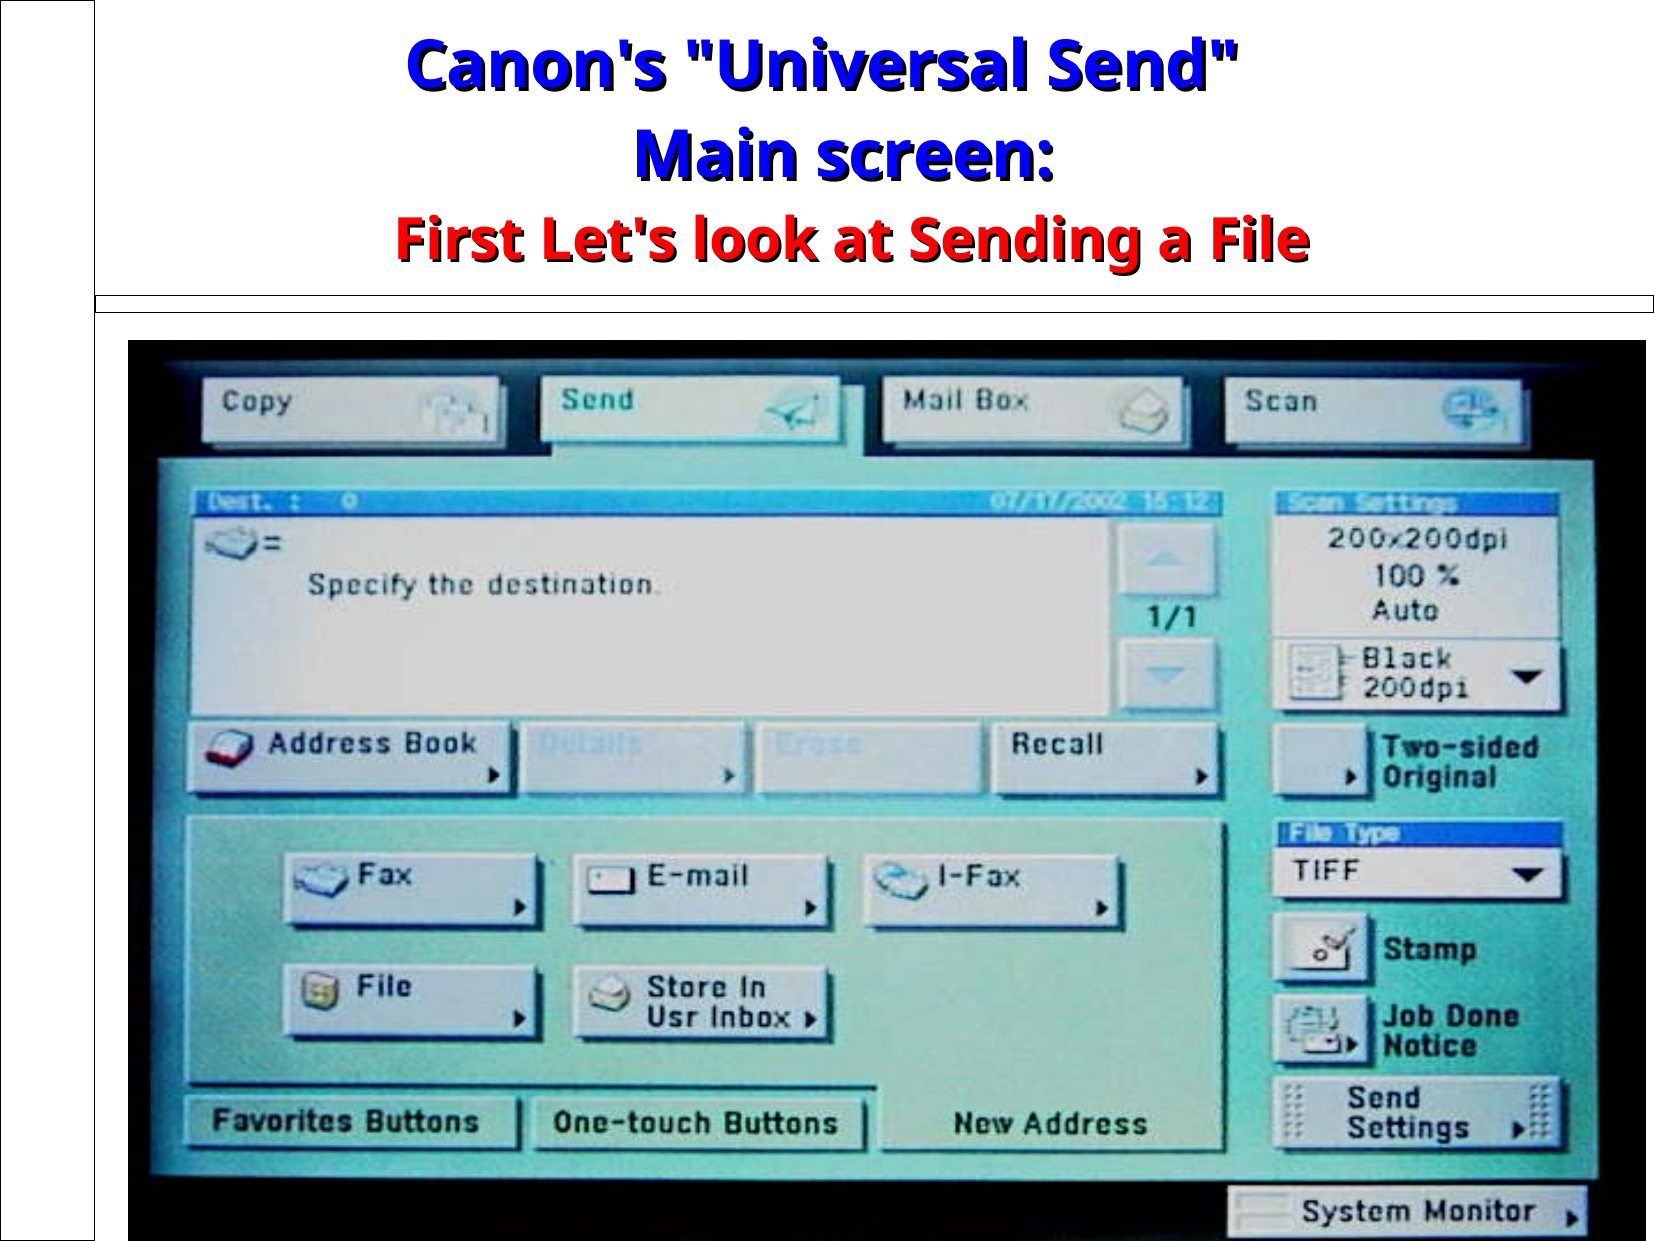

Canon's "Universal Send"
Main screen:
First Let's look at Sending a File